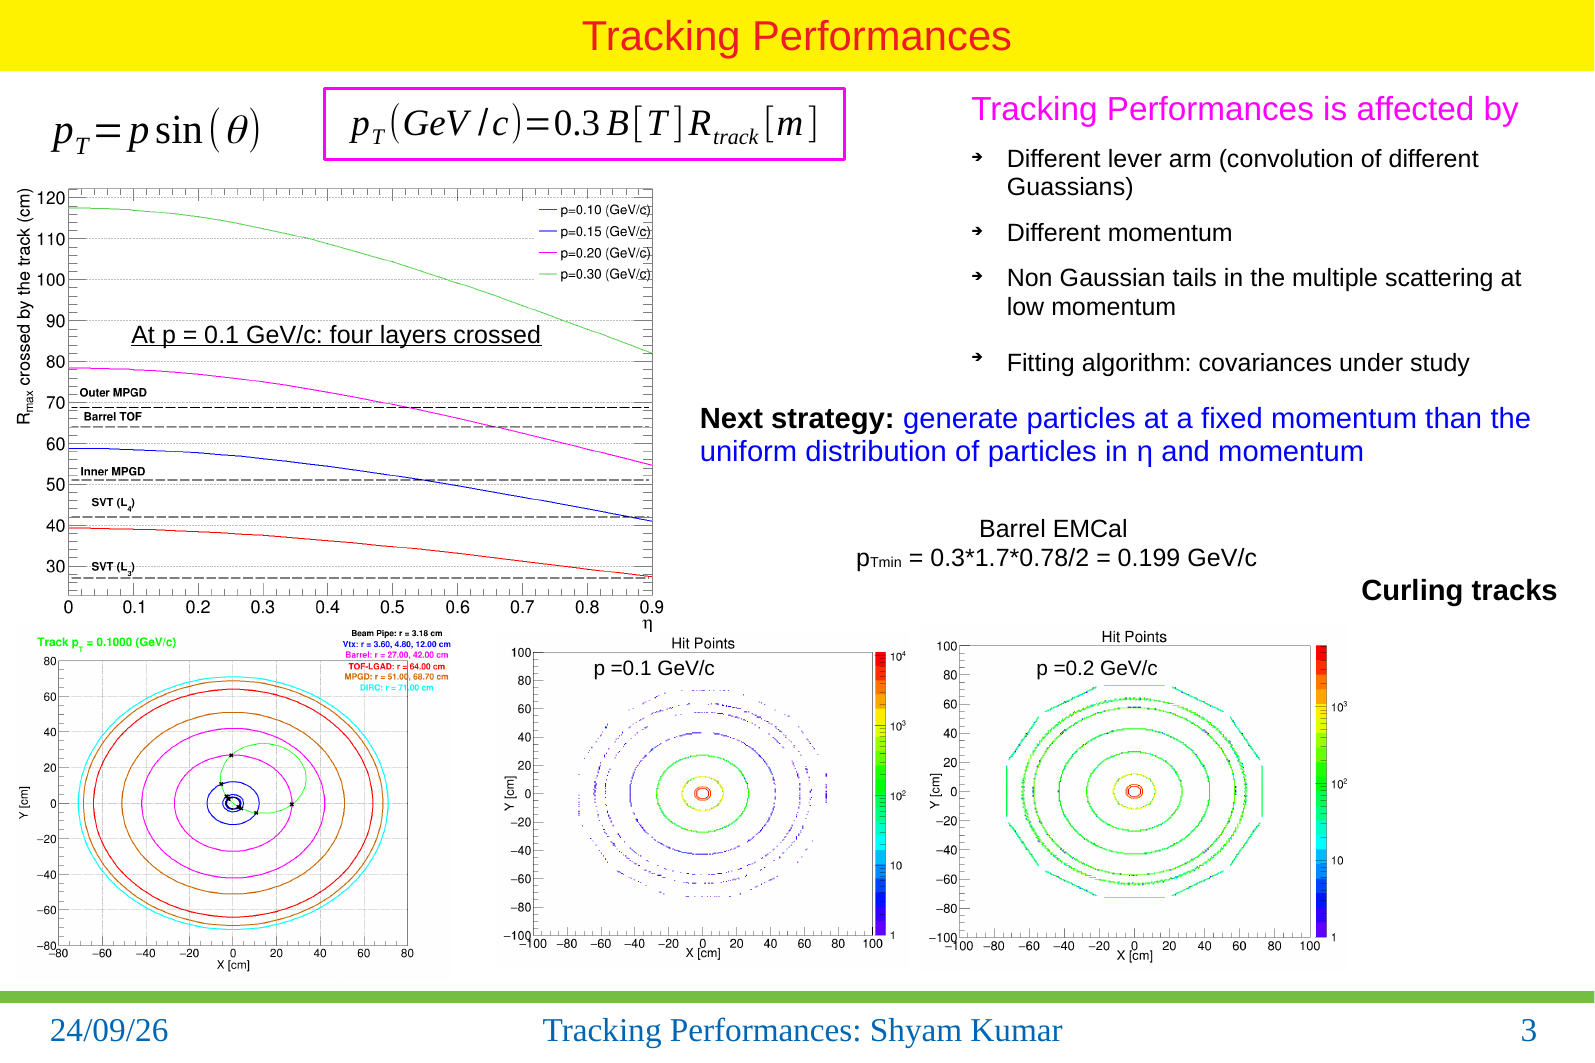

# Tracking Performances
Tracking Performances is affected by
Different lever arm (convolution of different Guassians)
Different momentum
Non Gaussian tails in the multiple scattering at low momentum
Fitting algorithm: covariances under study
At p = 0.1 GeV/c: four layers crossed
Next strategy: generate particles at a fixed momentum than the uniform distribution of particles in η and momentum
Barrel EMCal
pTmin = 0.3*1.7*0.78/2 = 0.199 GeV/c
Curling tracks
p =0.1 GeV/c
p =0.2 GeV/c
Tracking Performances: Shyam Kumar
3